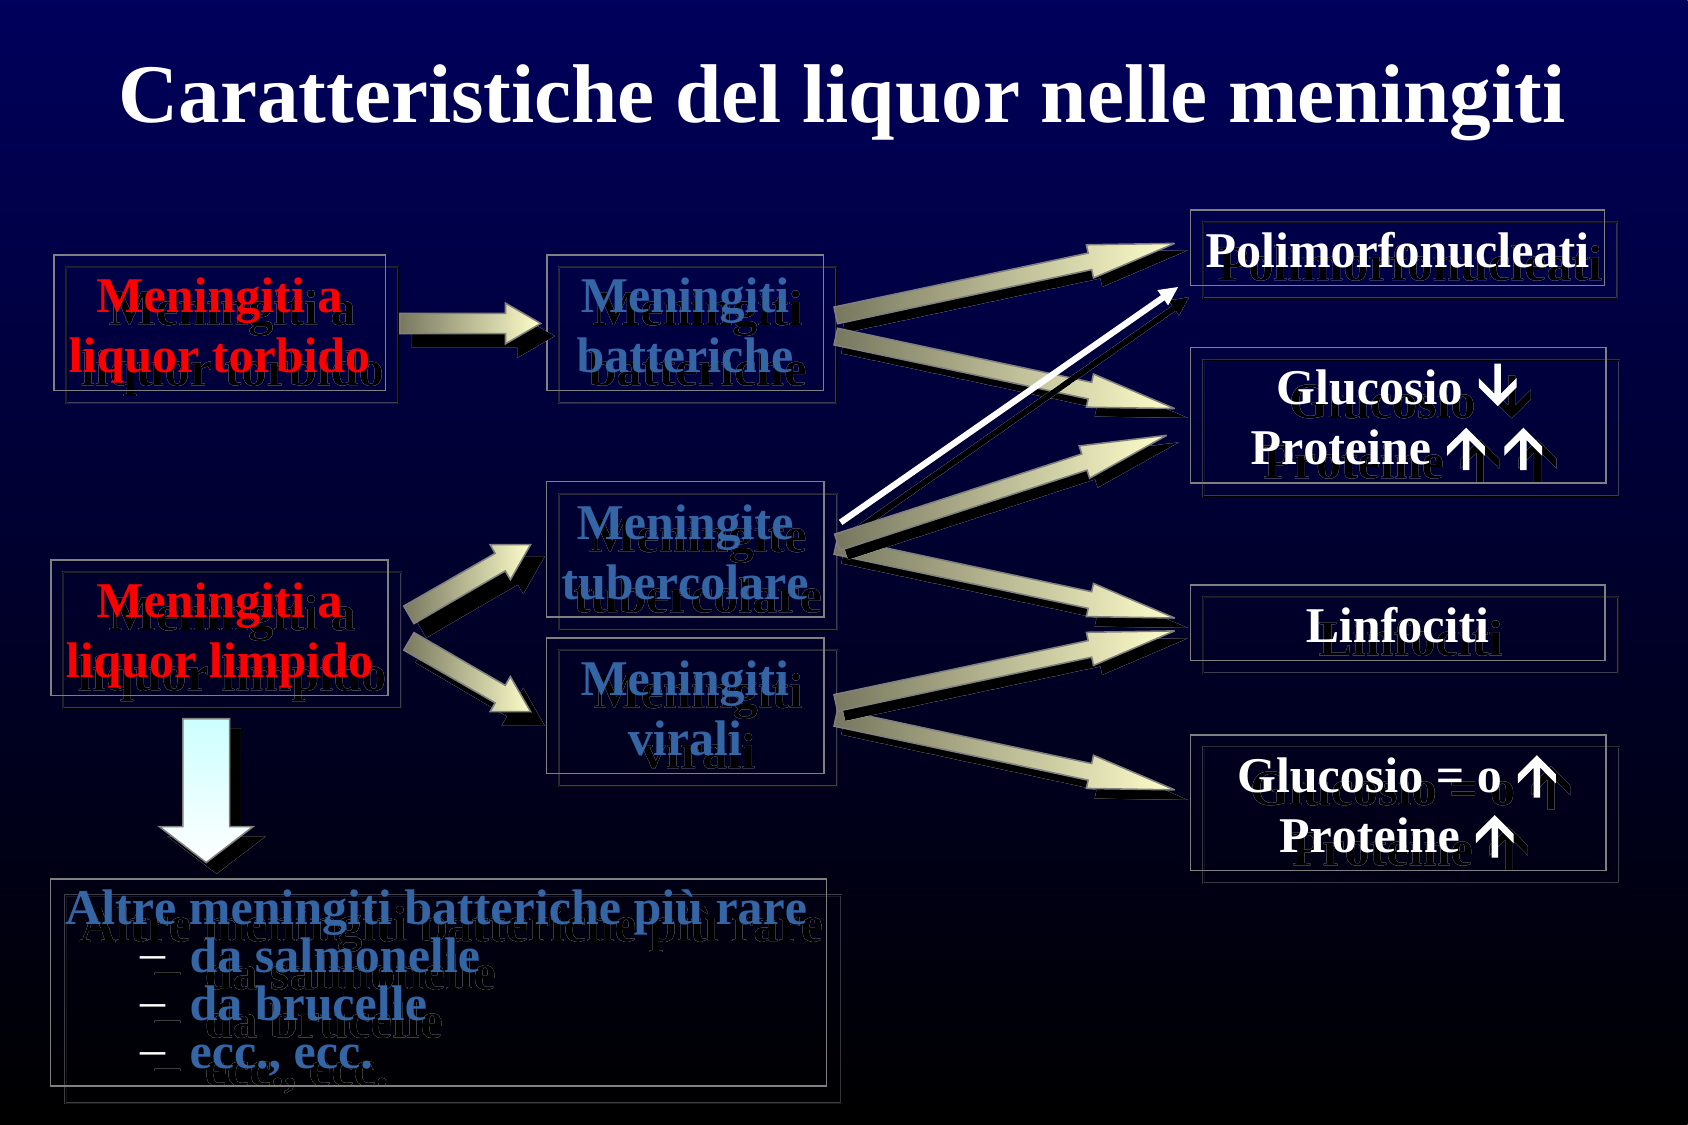

Caratteristiche del liquor nelle meningiti
Polimorfonucleati
Meningiti a
liquor torbido
Meningiti
batteriche
Glucosio 
Proteine  
Meningite
tubercolare
Meningiti
virali
Meningiti a
liquor limpido
Linfociti
Glucosio = o 
Proteine 
Altre meningiti batteriche più rare
da salmonelle
da brucelle
ecc., ecc.